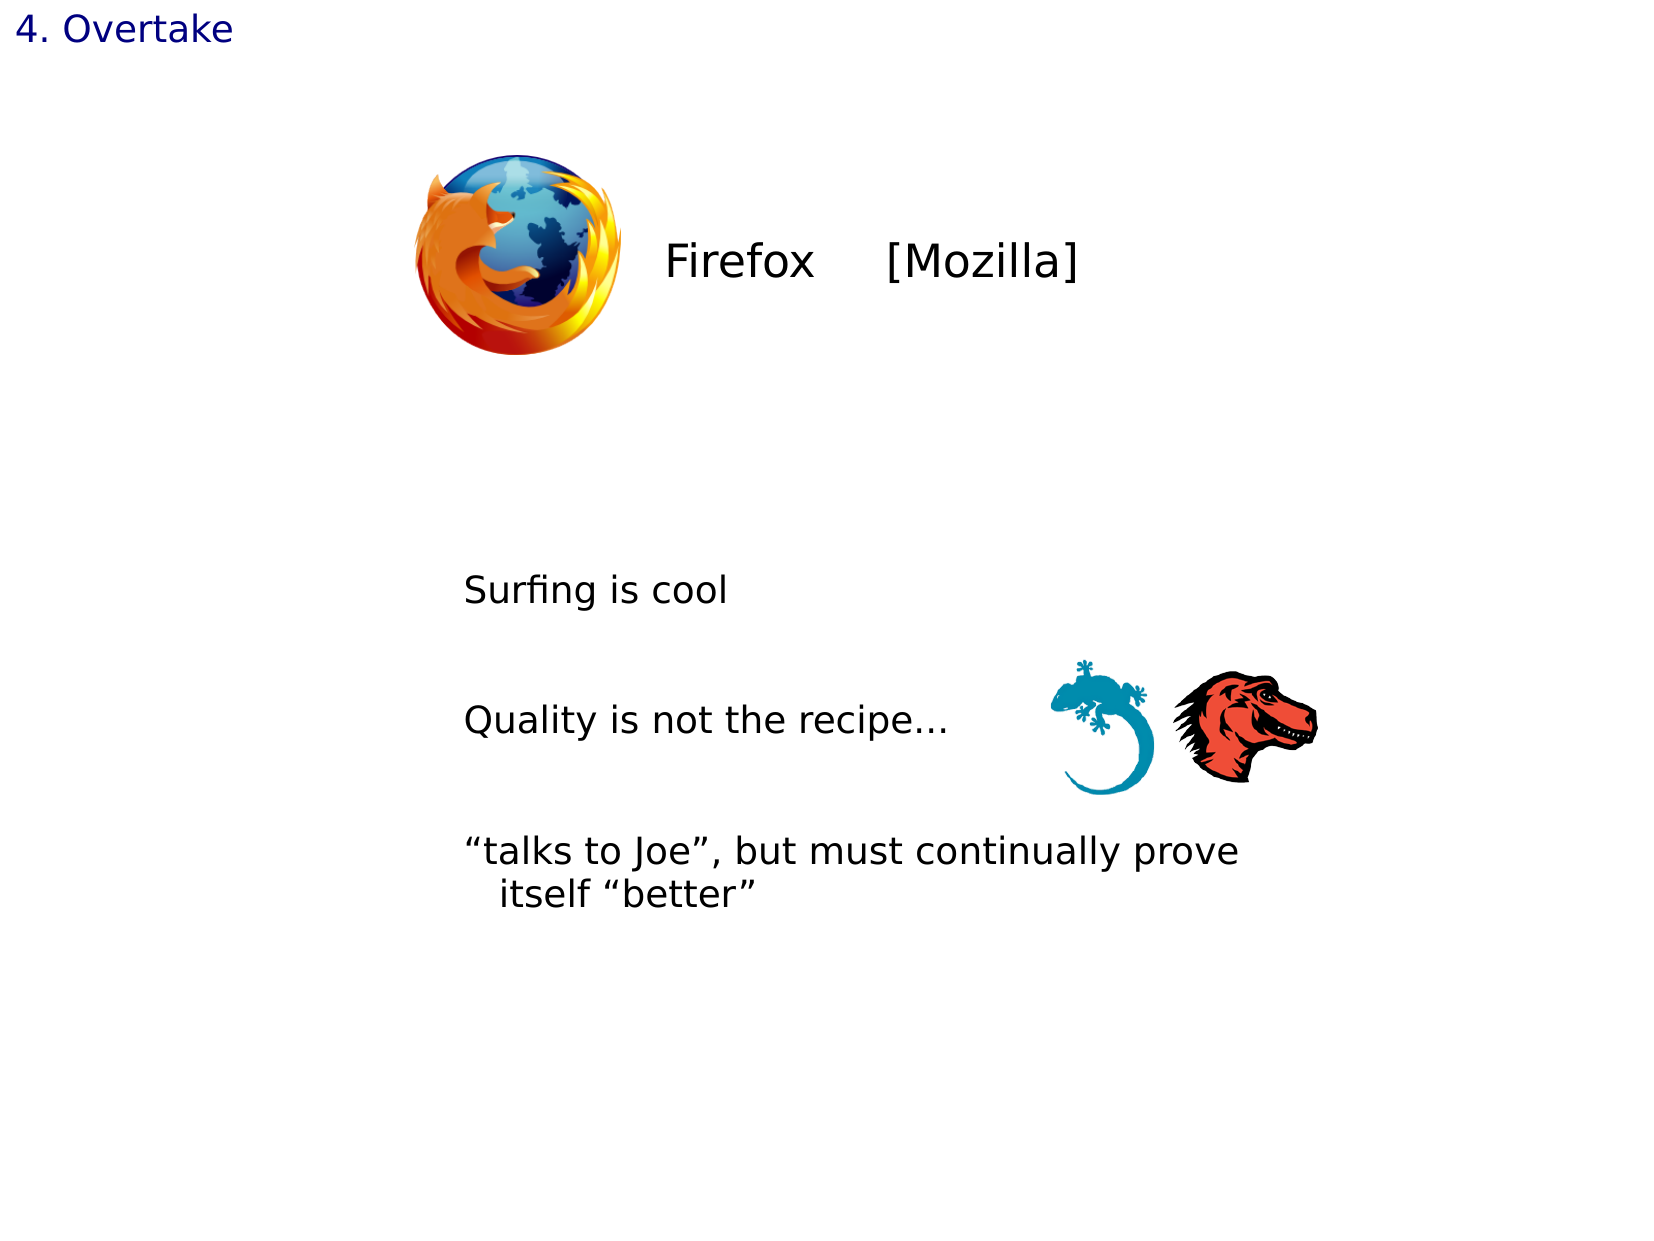

4. Overtake
Firefox 	[Mozilla]
Surfing is cool
Quality is not the recipe...
“talks to Joe”, but must continually prove itself “better”